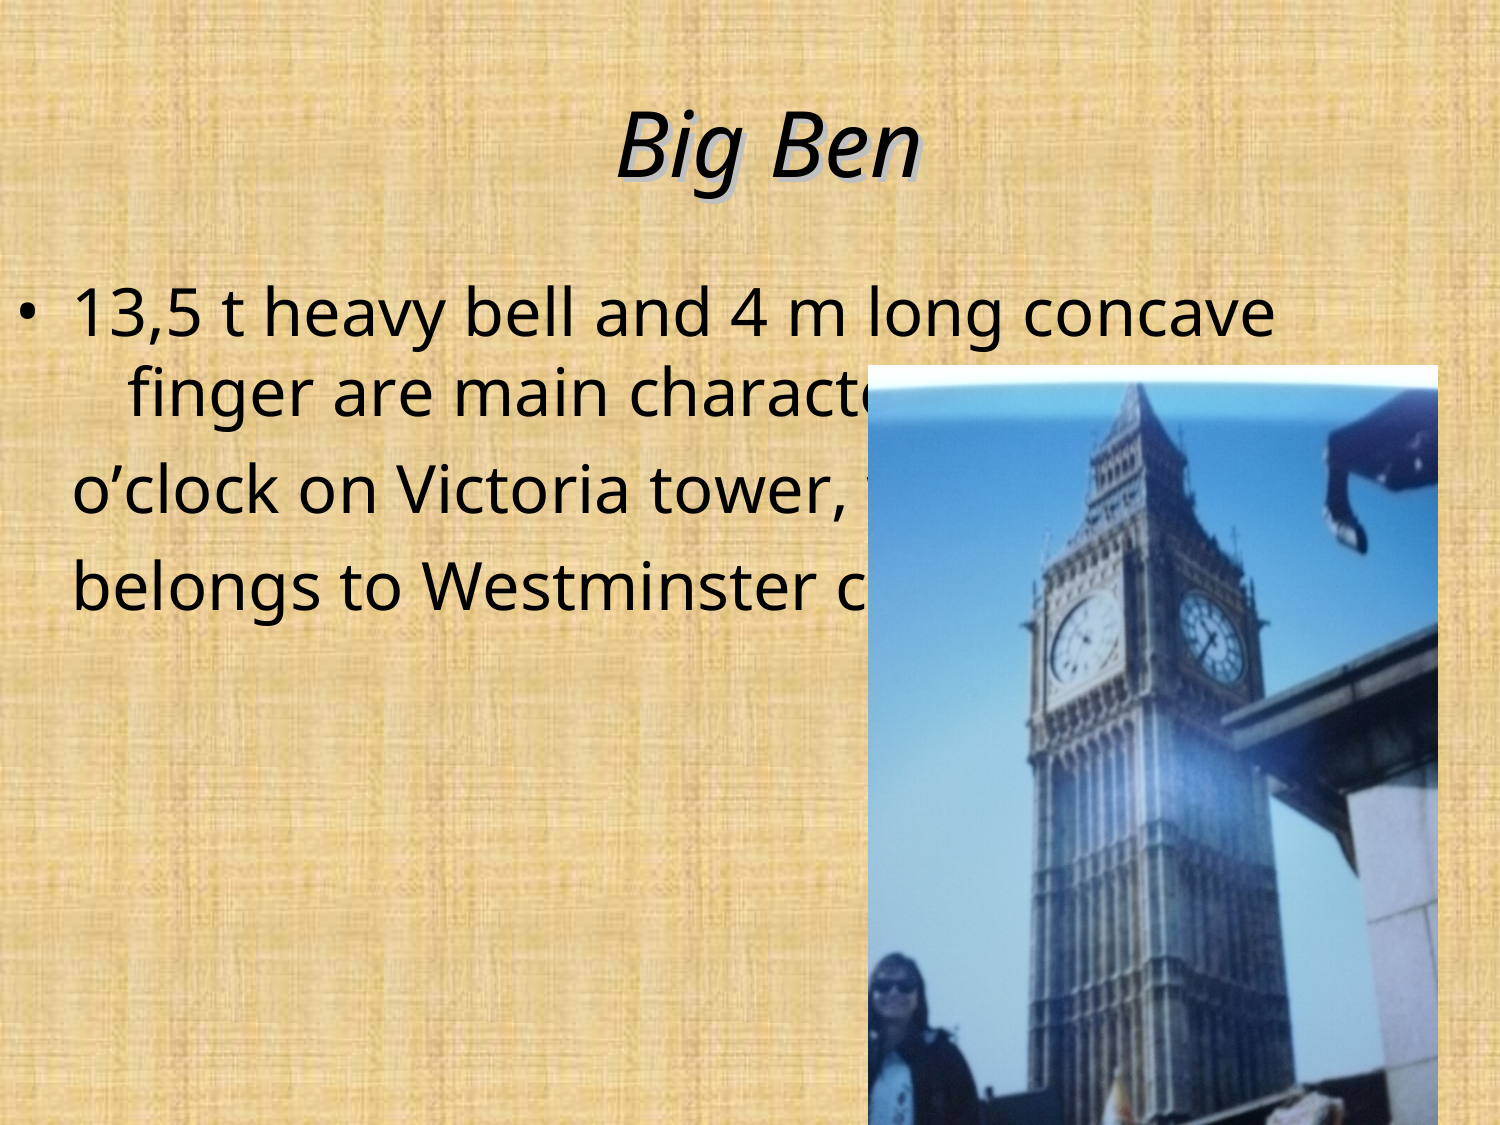

# Big Ben
13,5 t heavy bell and 4 m long concave finger are main characters mammoth
o’clock on Victoria tower, which
belongs to Westminster complex.